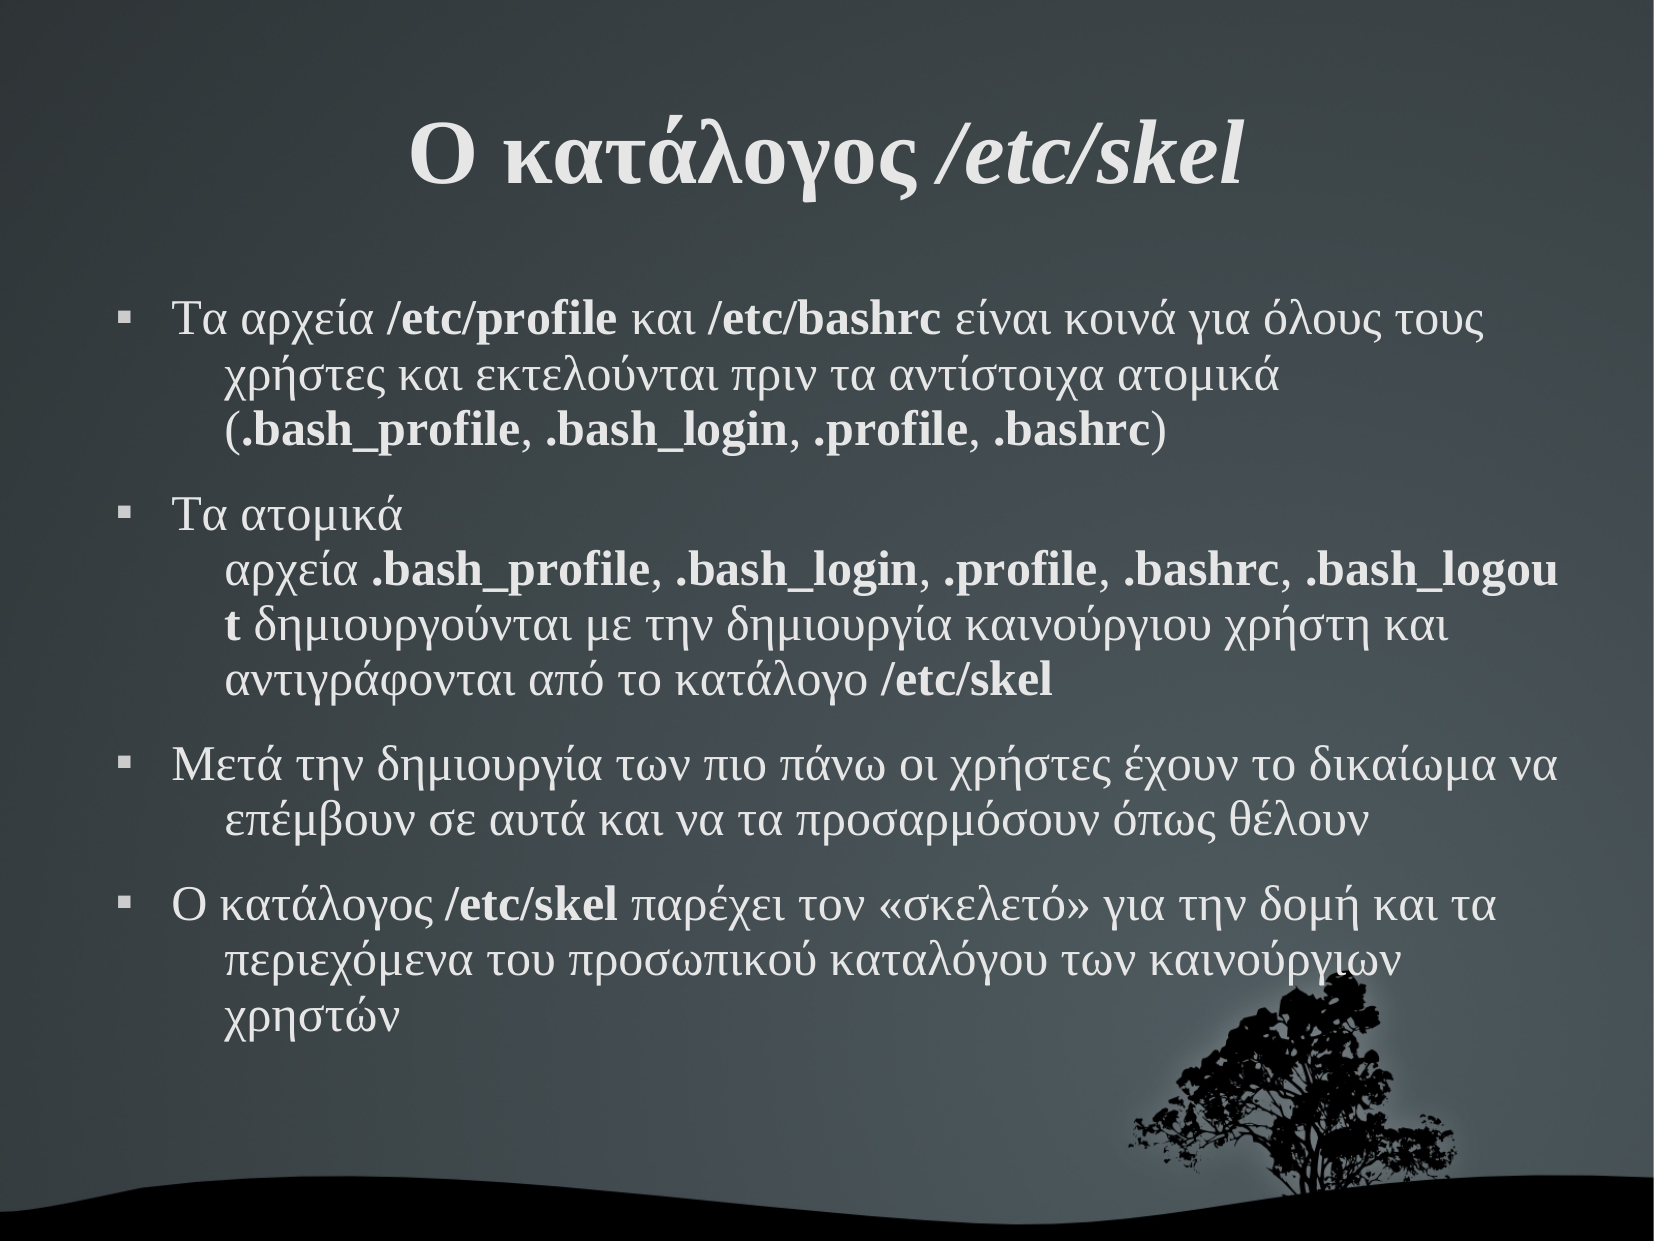

# O κατάλογος /etc/skel
Τα αρχεία /etc/profile και /etc/bashrc είναι κοινά για όλους τους χρήστες και εκτελούνται πριν τα αντίστοιχα ατομικά (.bash_profile, .bash_login, .profile, .bashrc)
Τα ατομικά αρχεία .bash_profile, .bash_login, .profile, .bashrc, .bash_logout δημιουργούνται με την δημιουργία καινούργιου χρήστη και αντιγράφονται από το κατάλογο /etc/skel
Μετά την δημιουργία των πιο πάνω οι χρήστες έχουν το δικαίωμα να επέμβουν σε αυτά και να τα προσαρμόσουν όπως θέλουν
Ο κατάλογος /etc/skel παρέχει τον «σκελετό» για την δομή και τα περιεχόμενα του προσωπικού καταλόγου των καινούργιων χρηστών